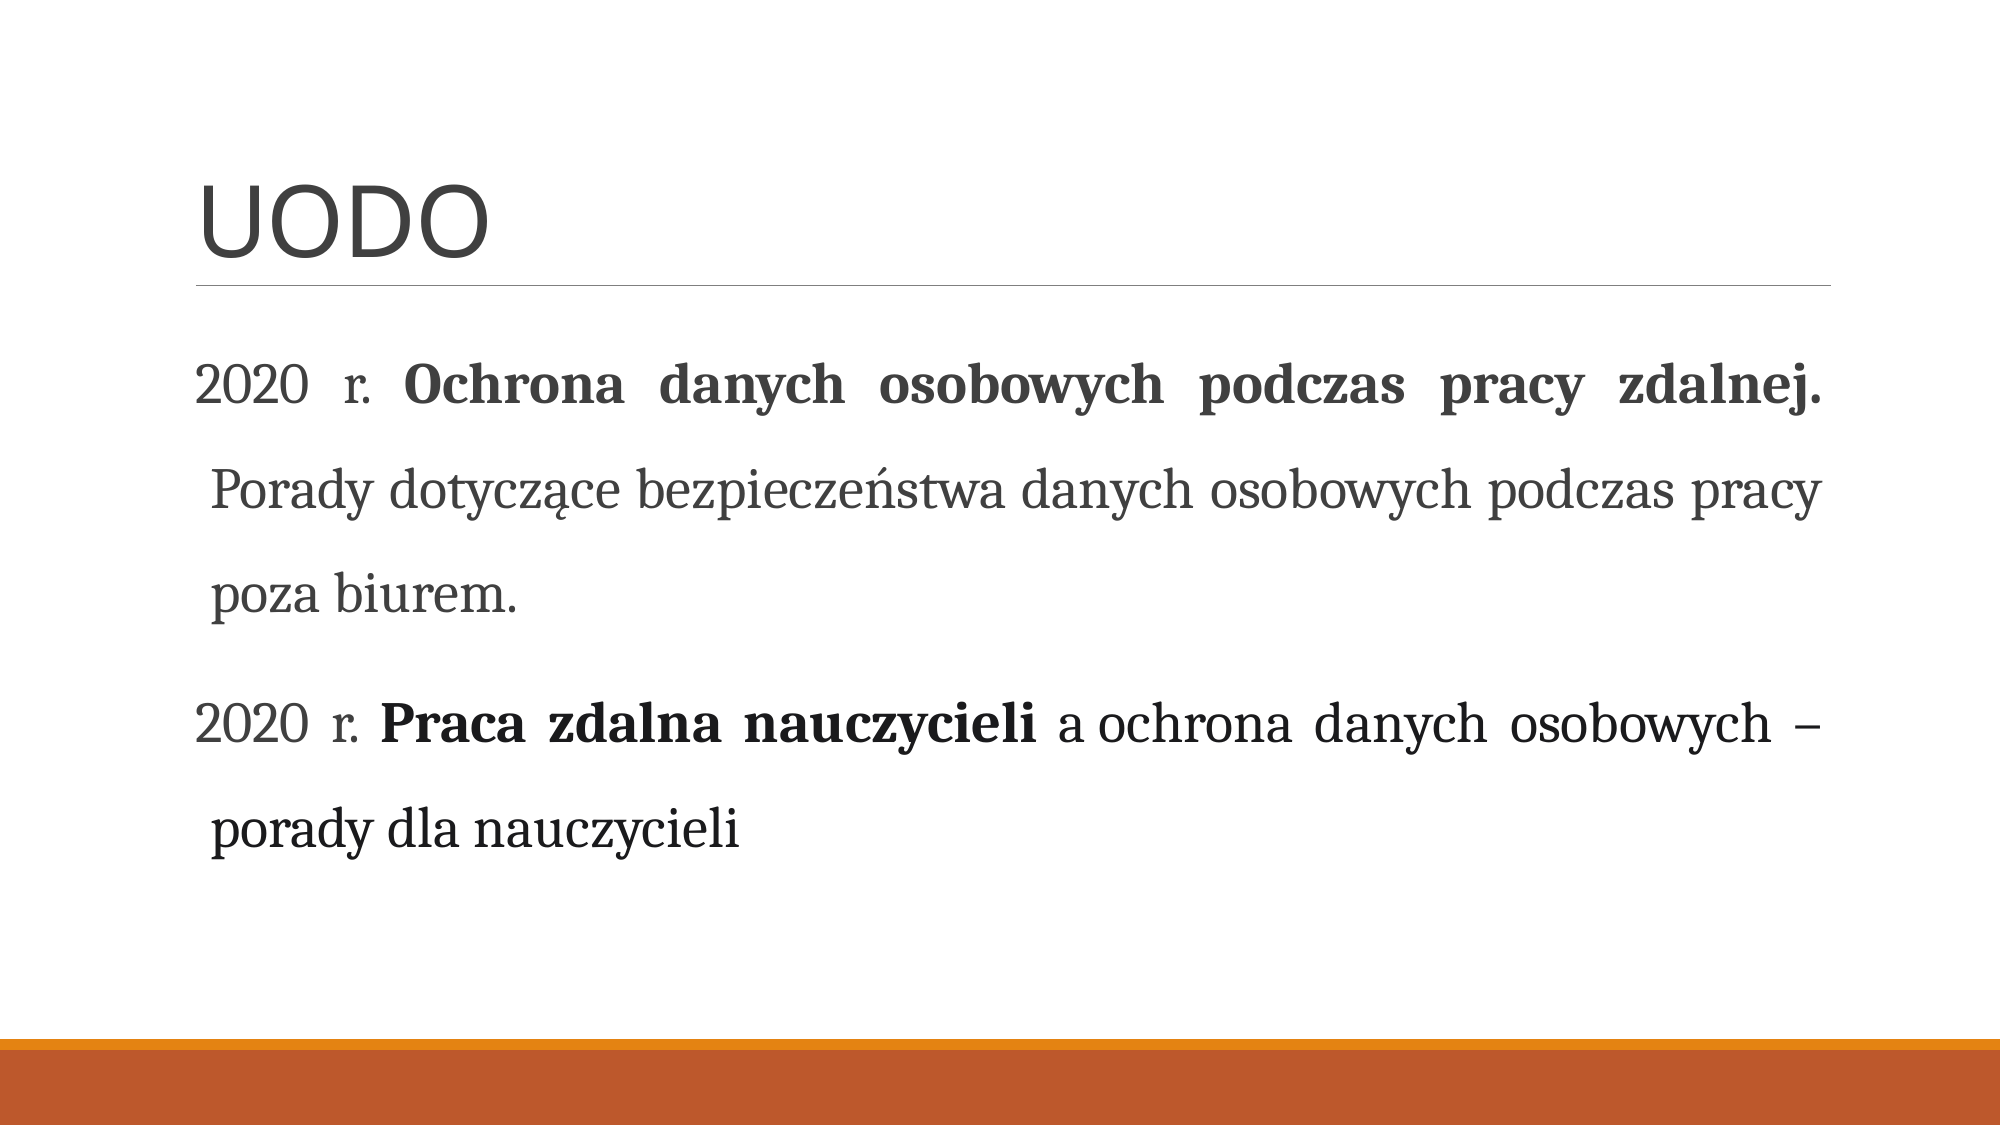

# UODO
2020 r. Ochrona danych osobowych podczas pracy zdalnej. Porady dotyczące bezpieczeństwa danych osobowych podczas pracy poza biurem.
2020 r. Praca zdalna nauczycieli a ochrona danych osobowych – porady dla nauczycieli